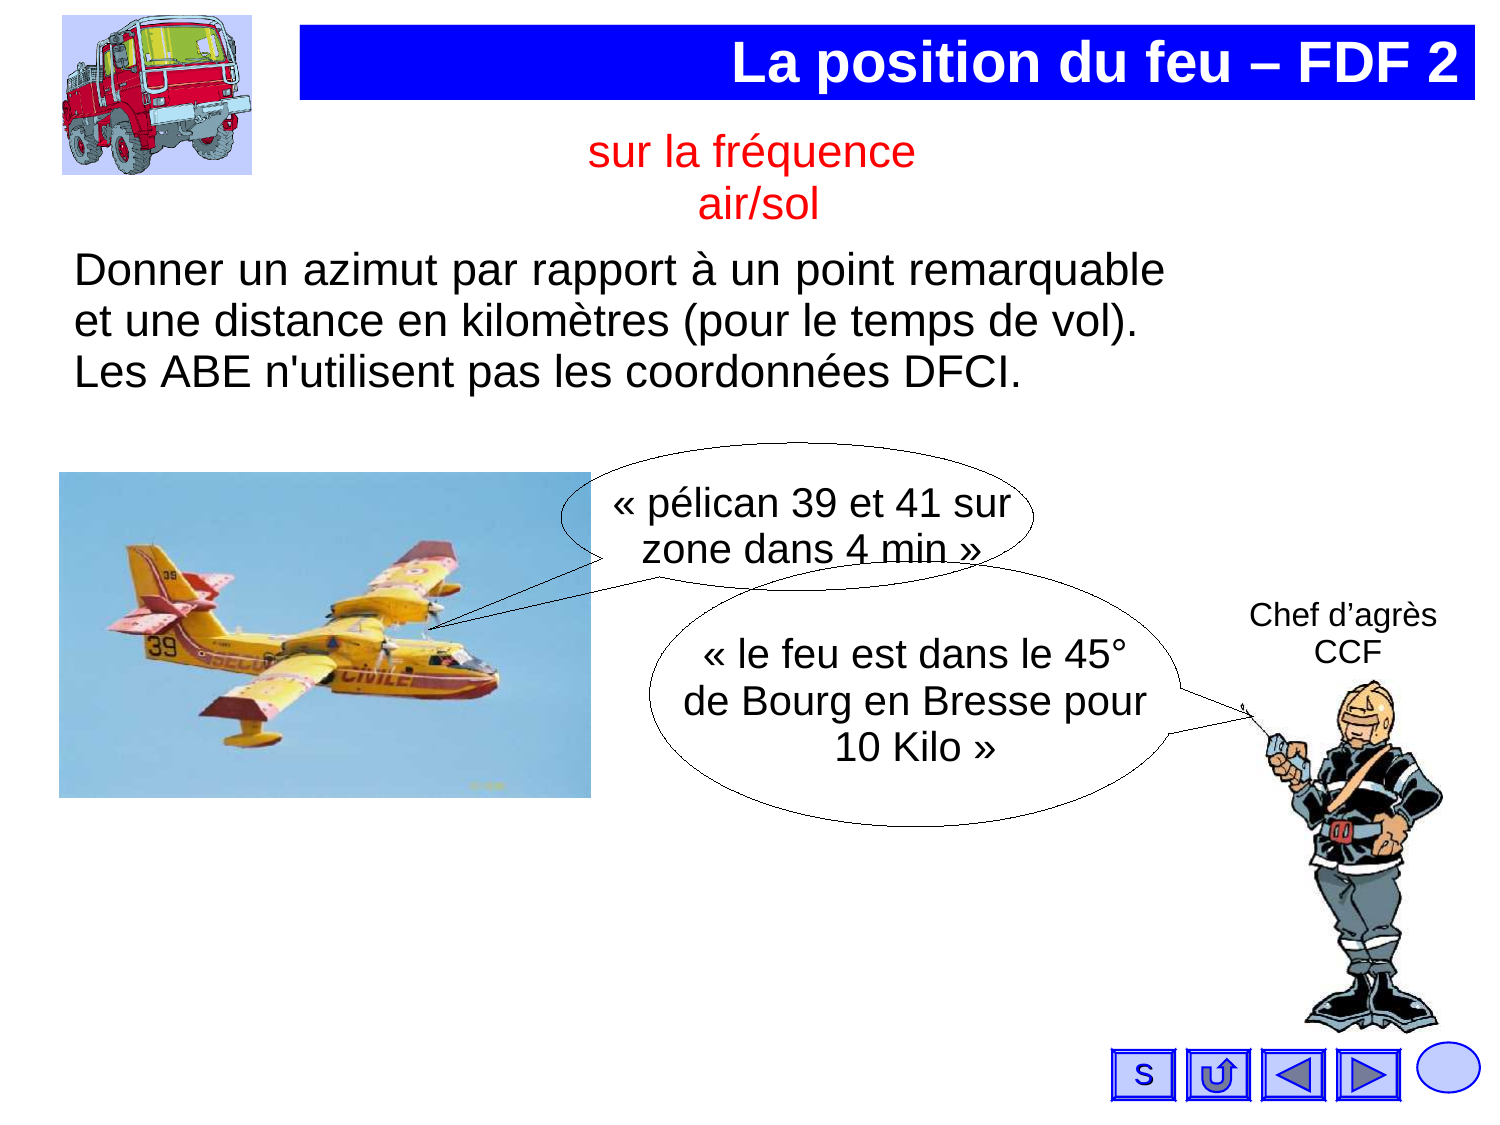

La position du feu – FDF 2
sur la fréquence
air/sol
Donner un azimut par rapport à un point remarquable et une distance en kilomètres (pour le temps de vol).
Les ABE n'utilisent pas les coordonnées DFCI.
« pélican 39 et 41 sur zone dans 4 min »
Chef d’agrès
 CCF
« le feu est dans le 45° de Bourg en Bresse pour 10 Kilo »